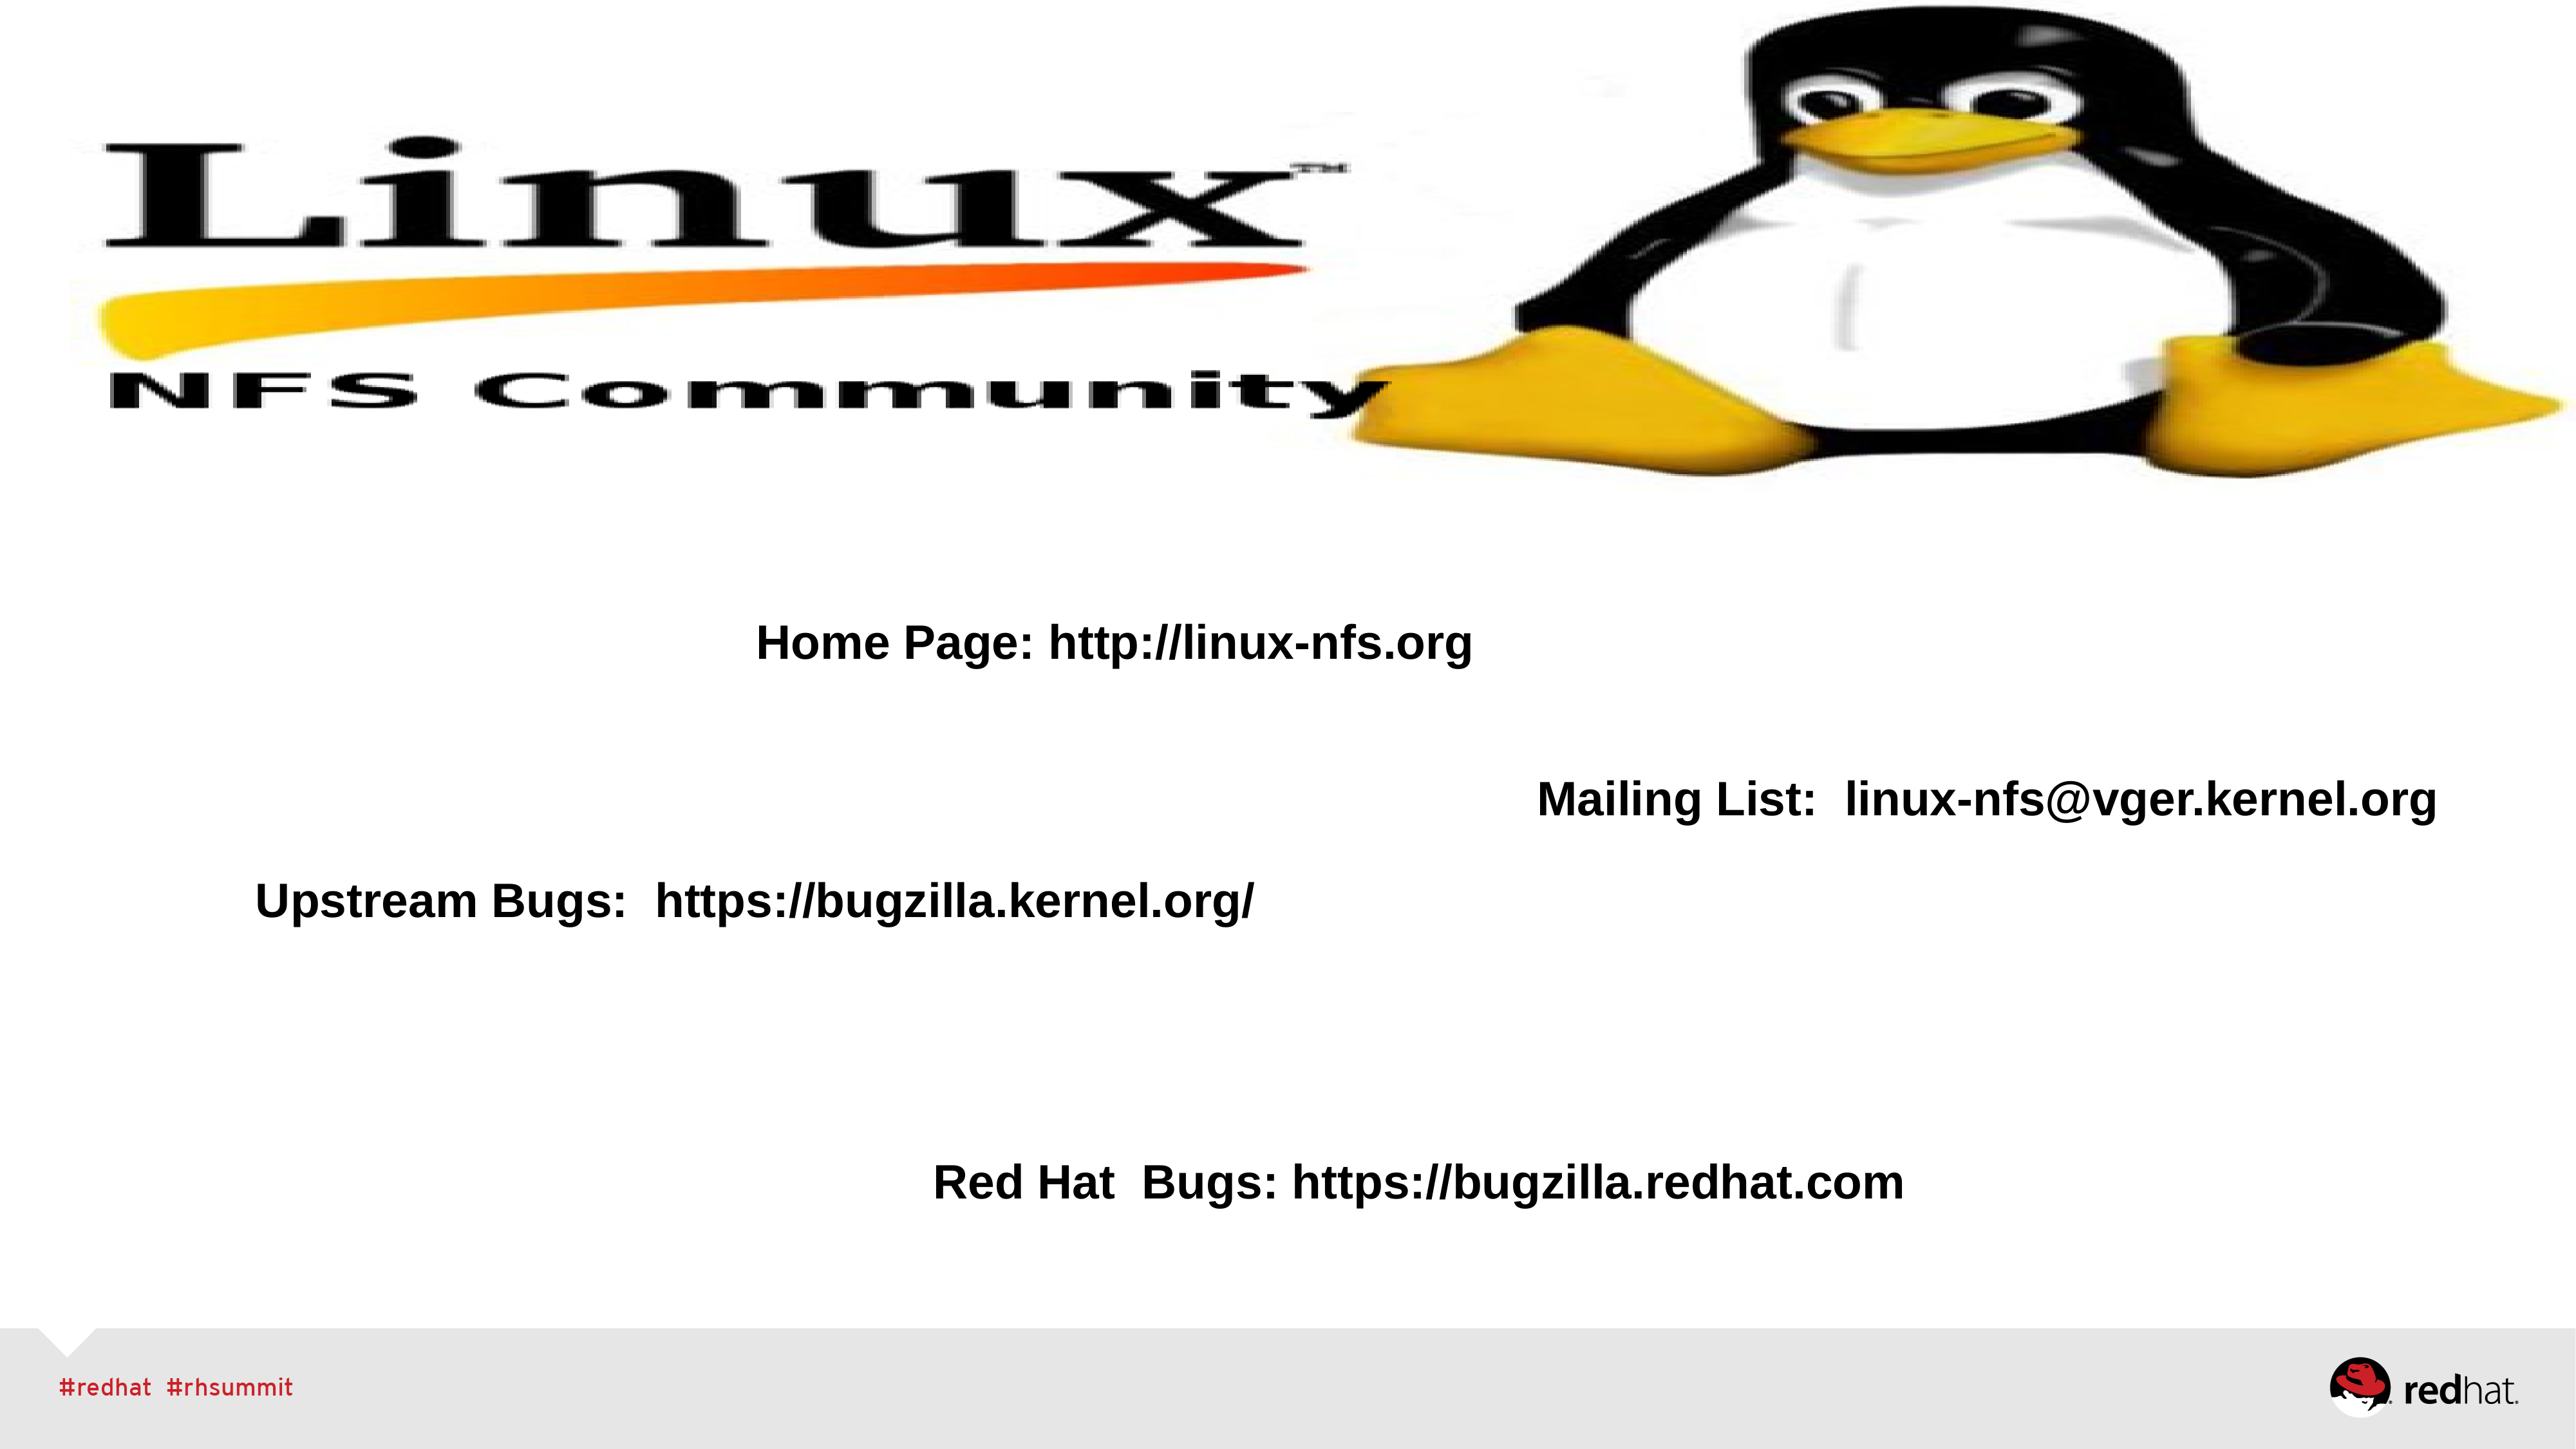

Home Page: http://linux-nfs.org
Mailing List: linux-nfs@vger.kernel.org
Upstream Bugs: https://bugzilla.kernel.org/
Red Hat Bugs: https://bugzilla.redhat.com